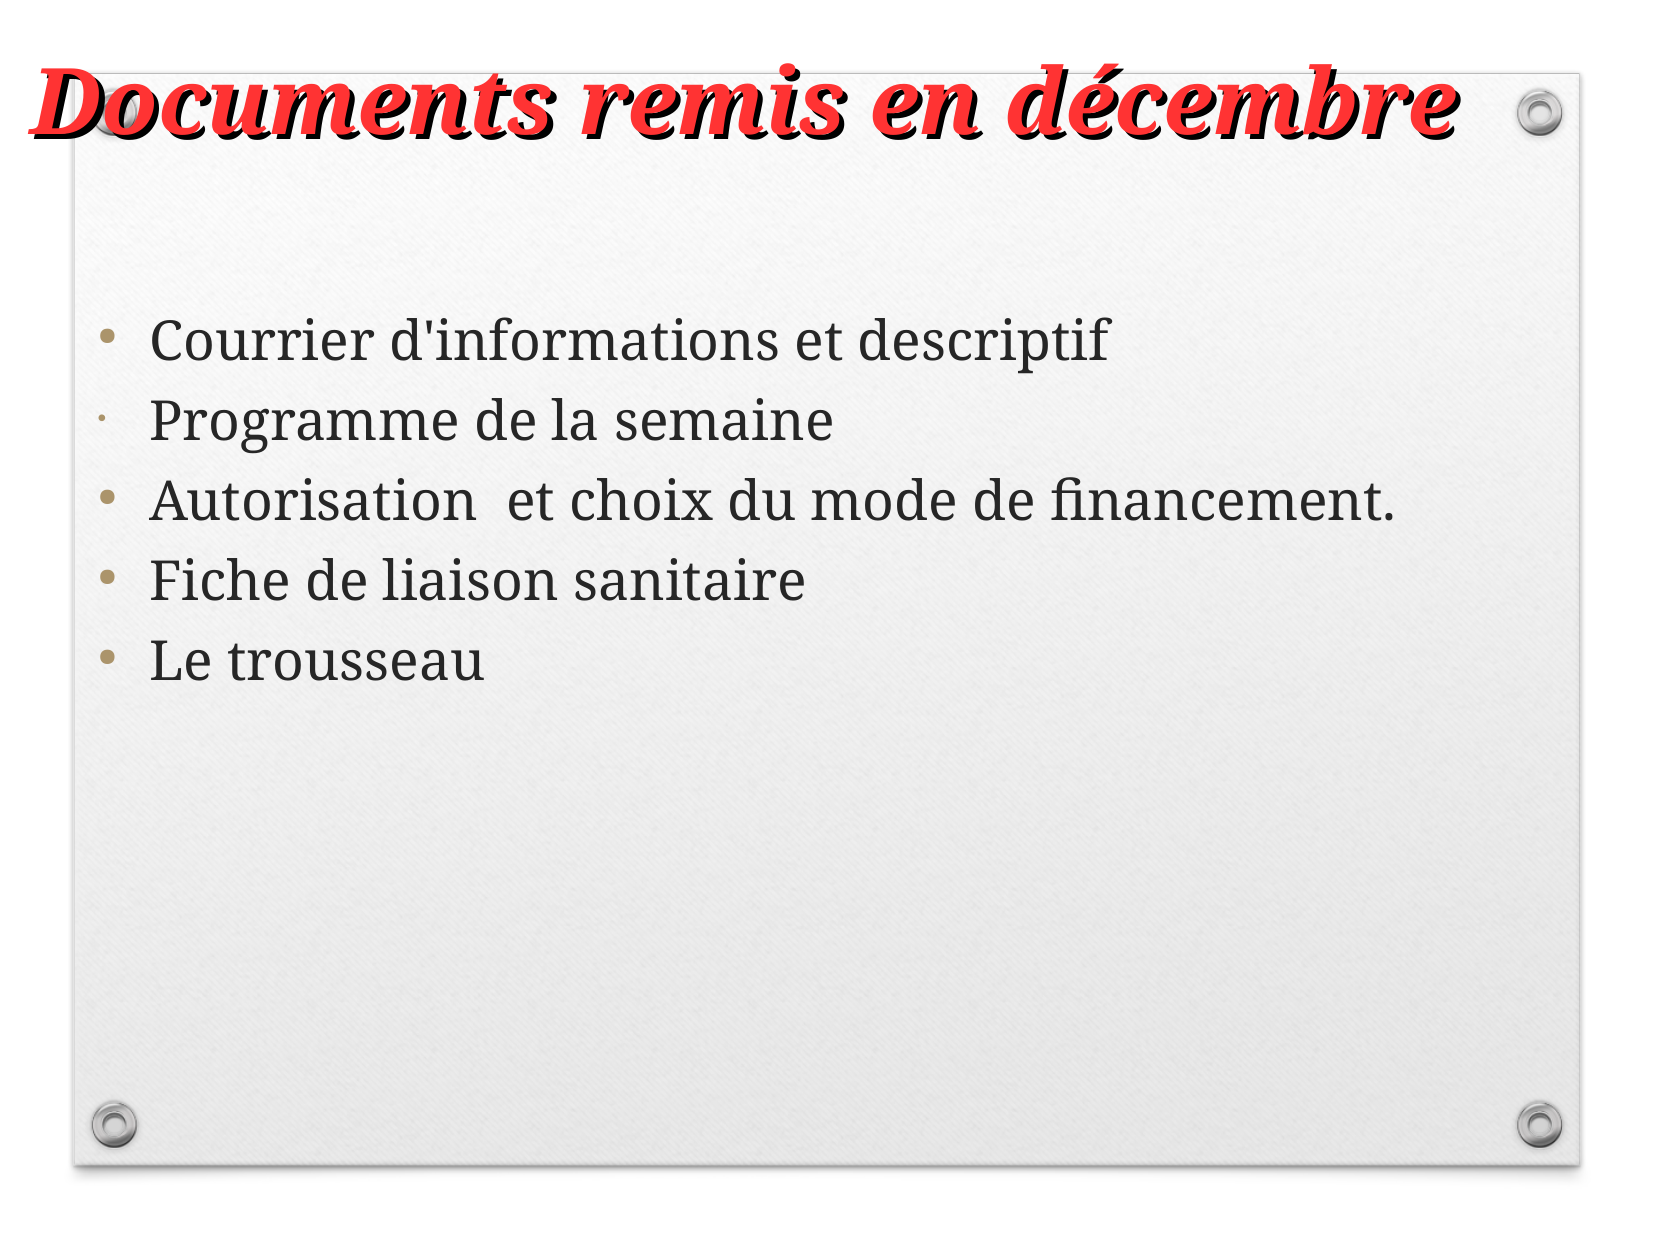

# Documents remis en décembre
Courrier d'informations et descriptif
Programme de la semaine
Autorisation et choix du mode de financement.
Fiche de liaison sanitaire
Le trousseau